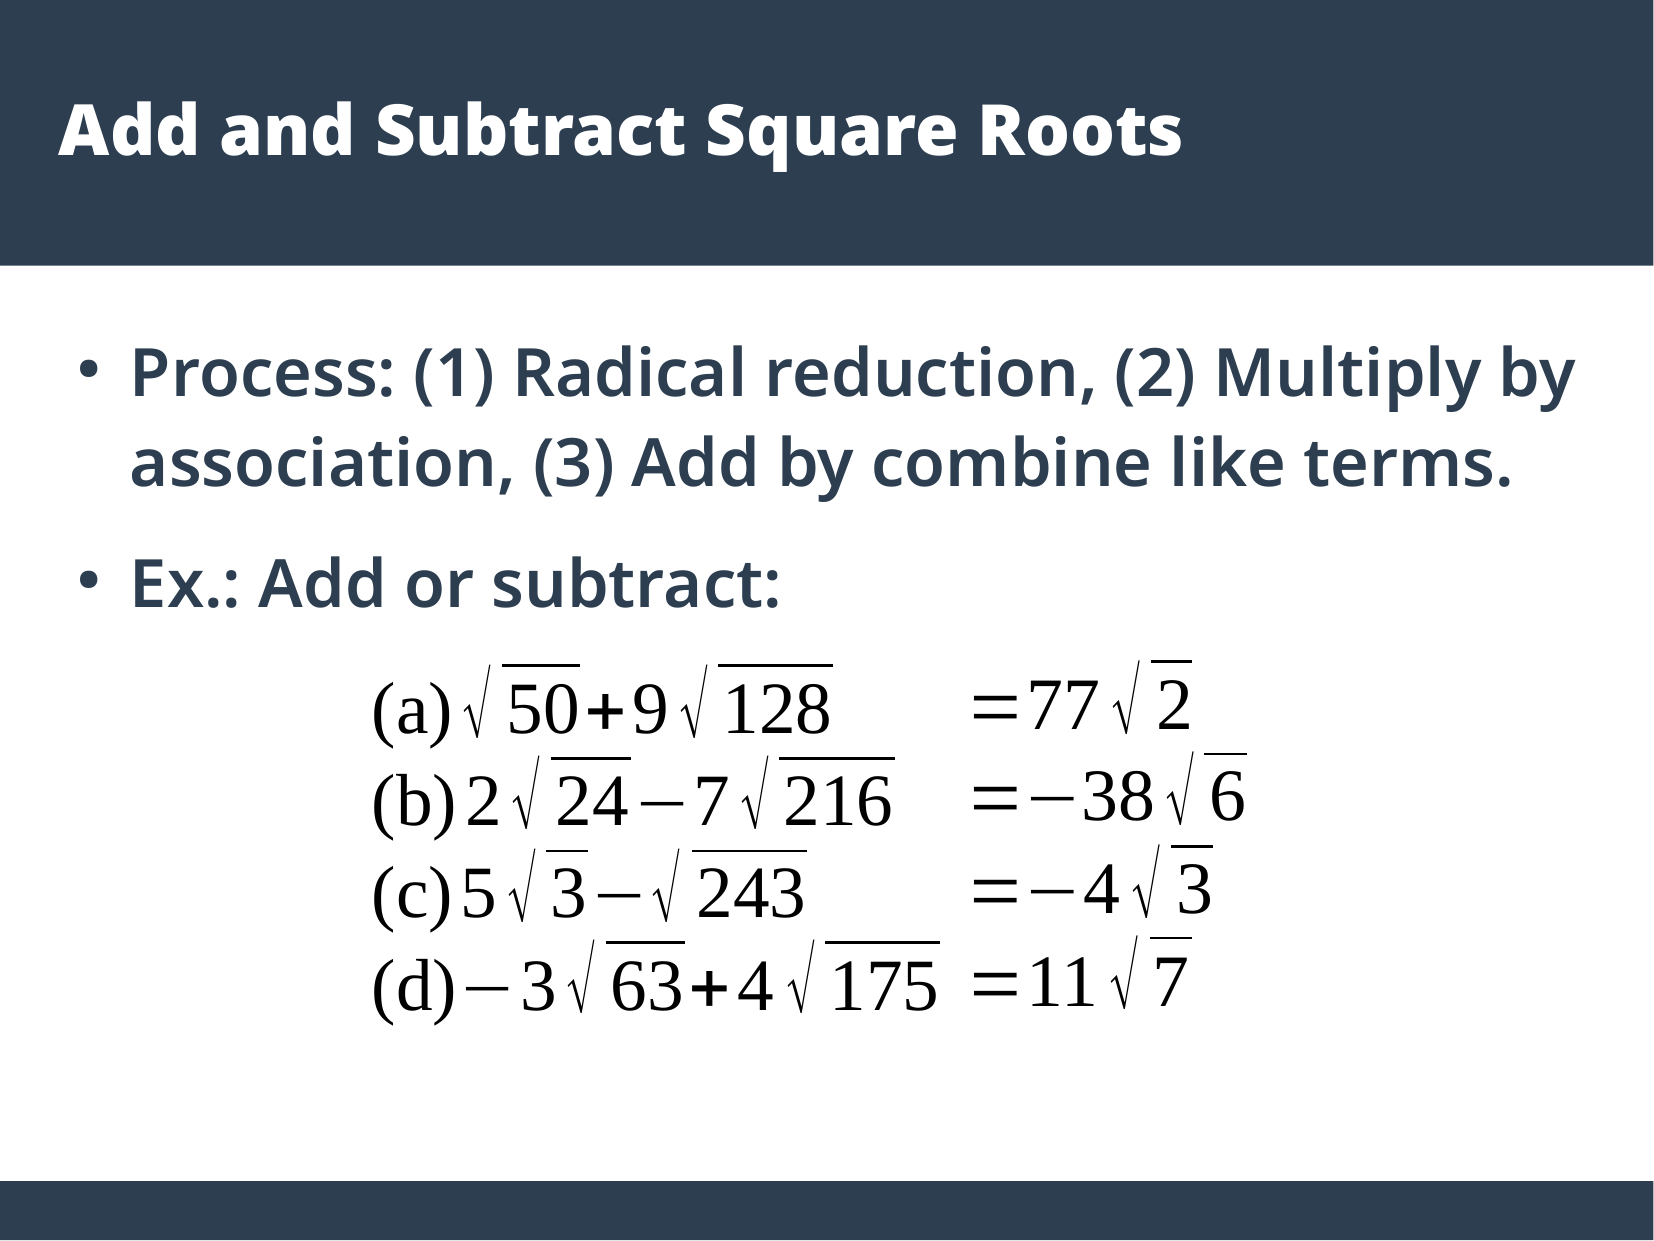

# Add and Subtract Square Roots
Process: (1) Radical reduction, (2) Multiply by association, (3) Add by combine like terms.
Ex.: Add or subtract: